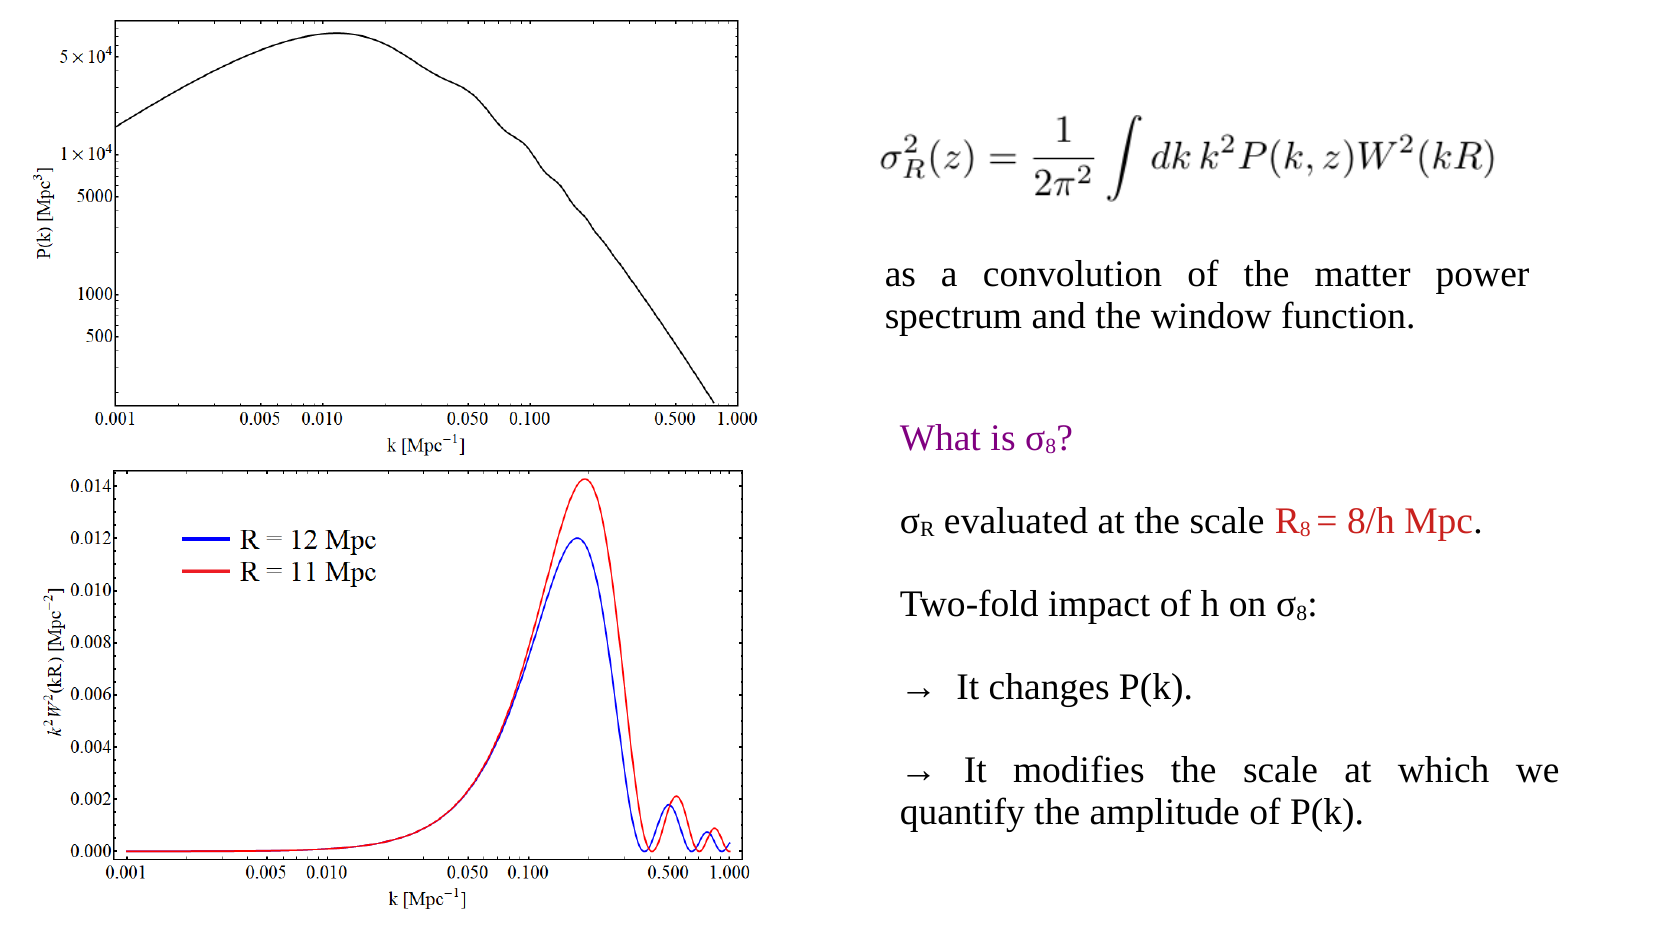

as a convolution of the matter power spectrum and the window function.
What is σ8?
σR evaluated at the scale R8 = 8/h Mpc.
Two-fold impact of h on σ8:
→ It changes P(k).
→ It modifies the scale at which we quantify the amplitude of P(k).